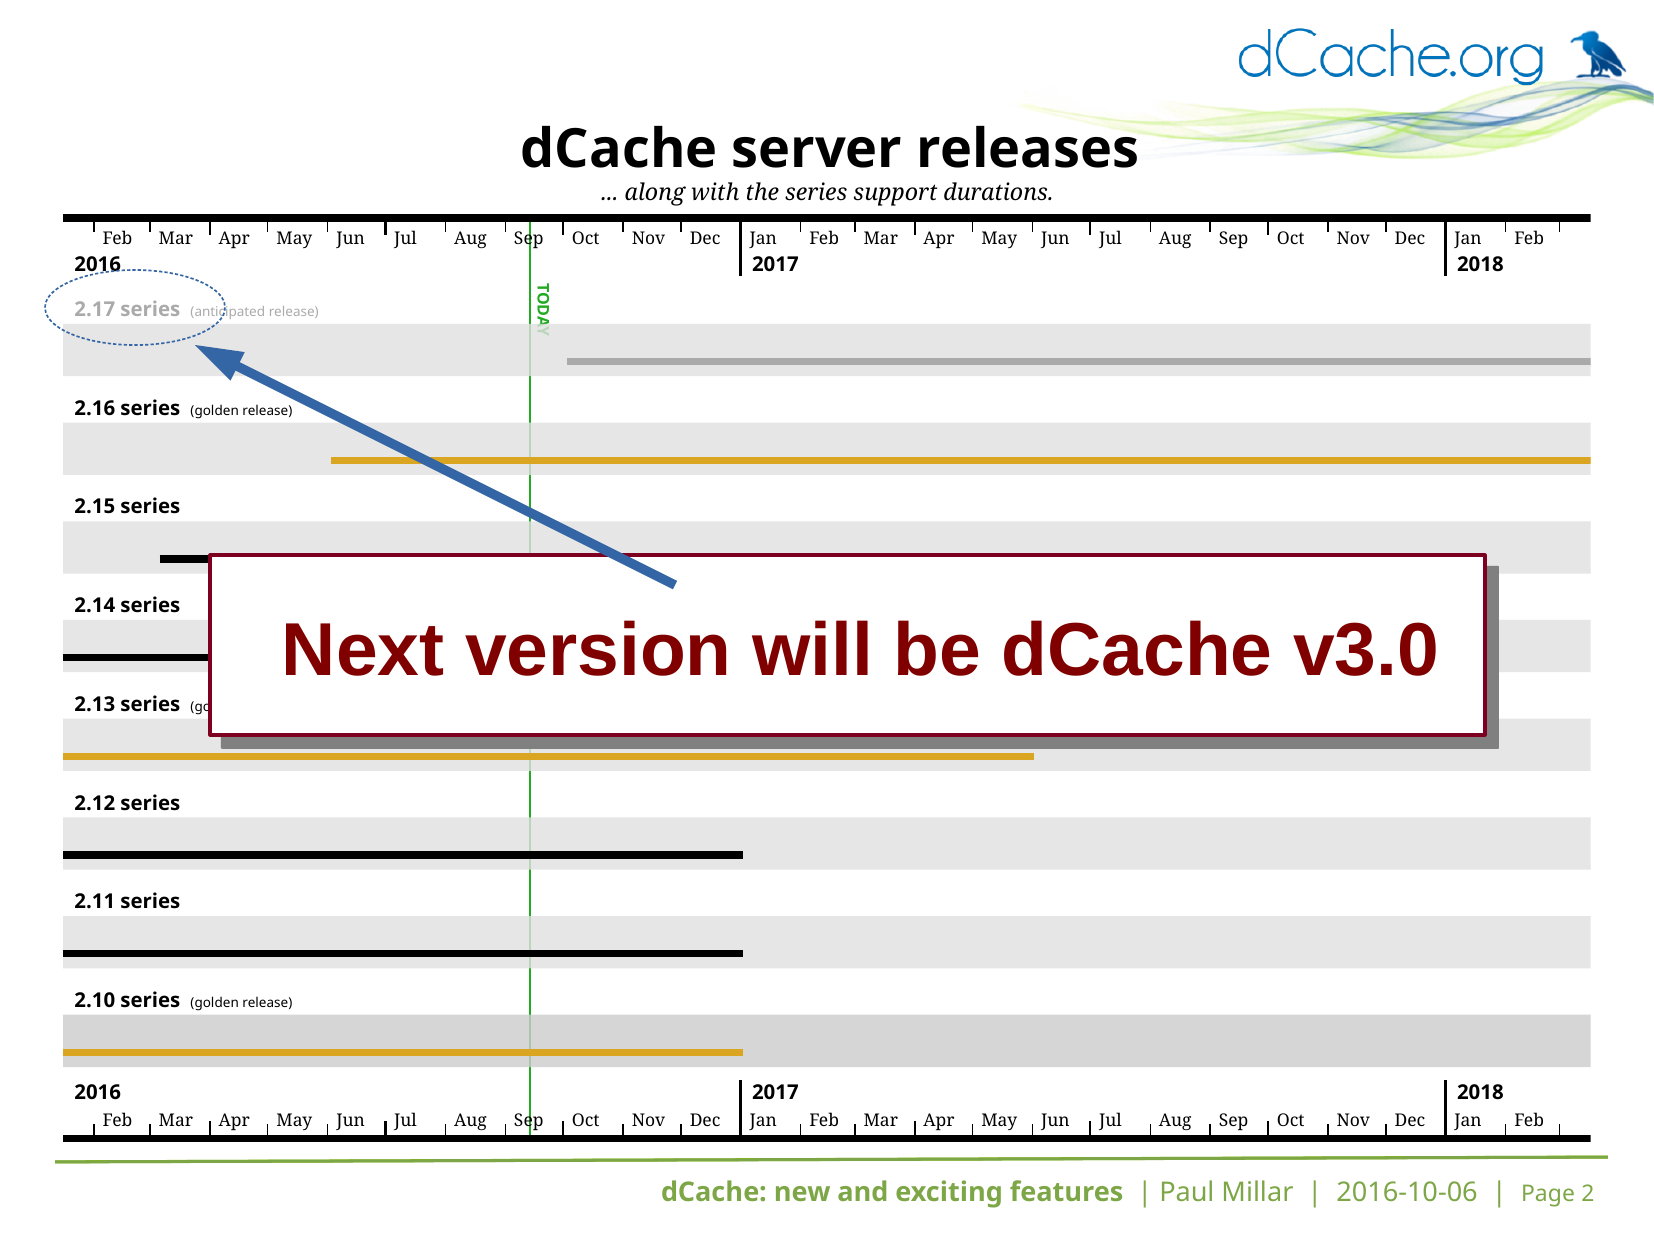

Next version will be dCache v3.0
2